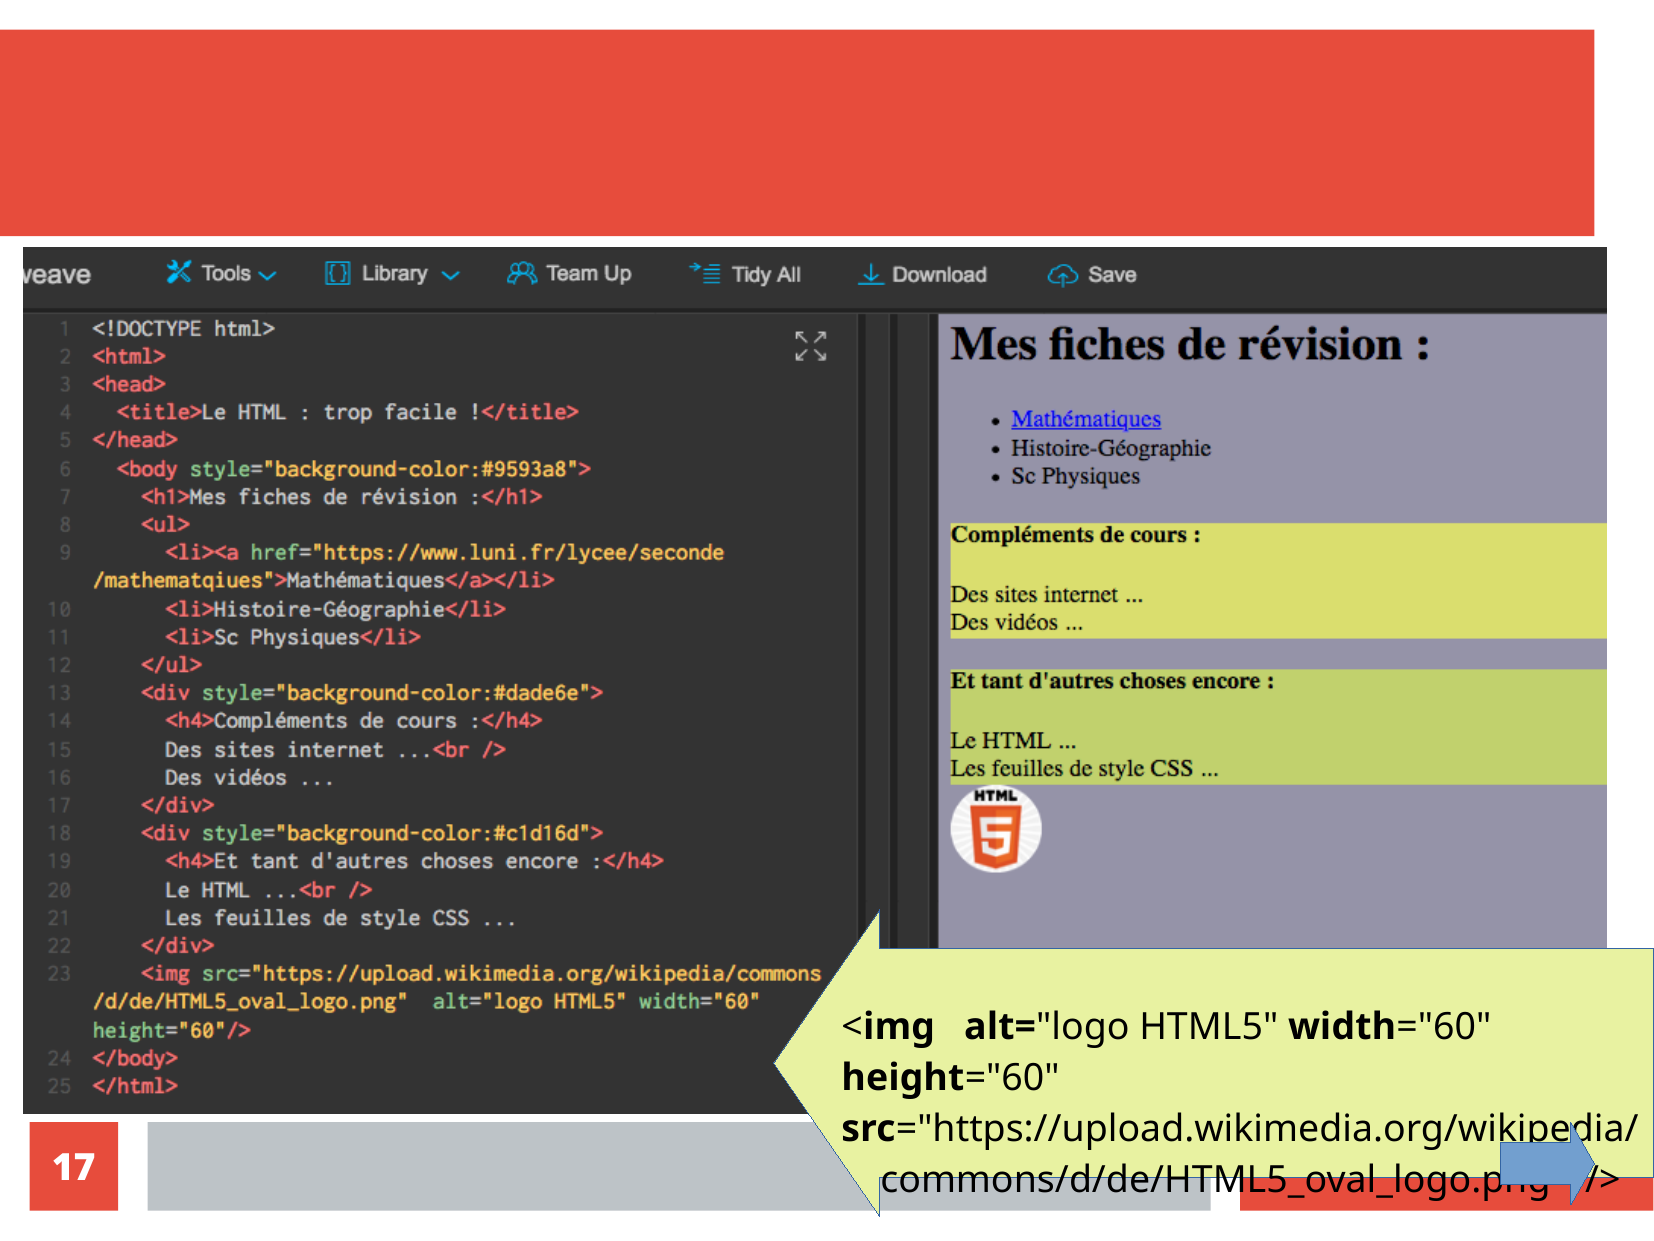

#
<img alt="logo HTML5" width="60" height="60" src="https://upload.wikimedia.org/wikipedia/
 commons/d/de/HTML5_oval_logo.png" />
17